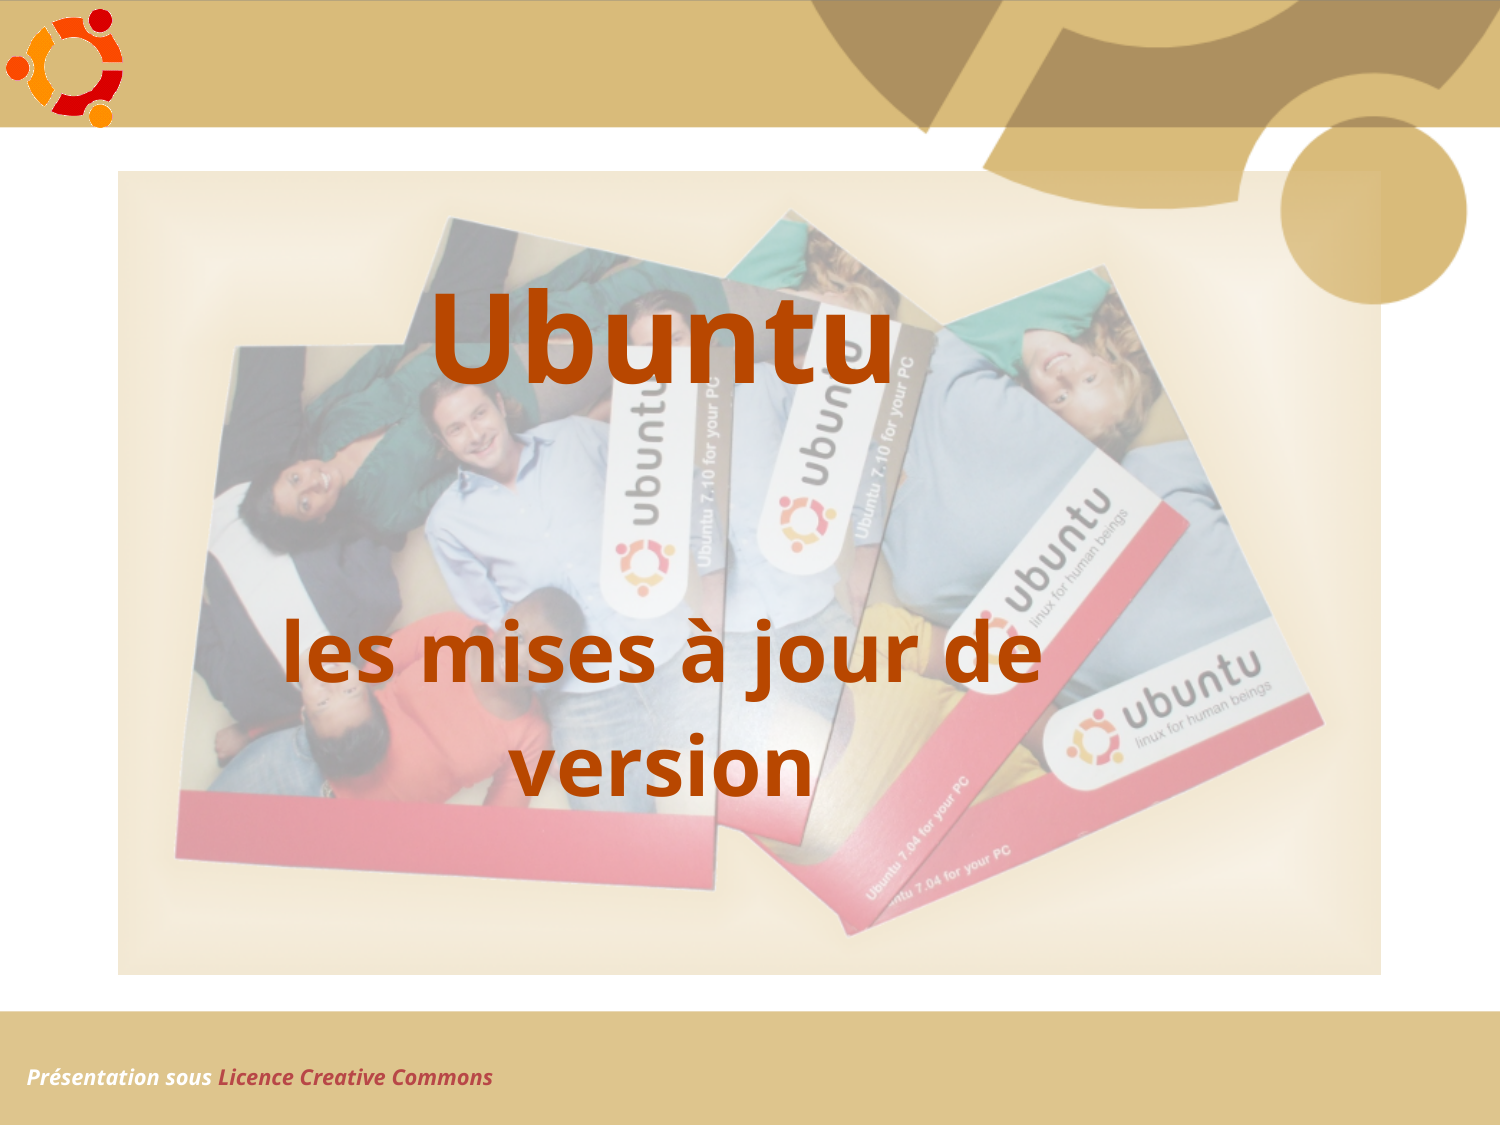

# Ubuntu les mises à jour de version